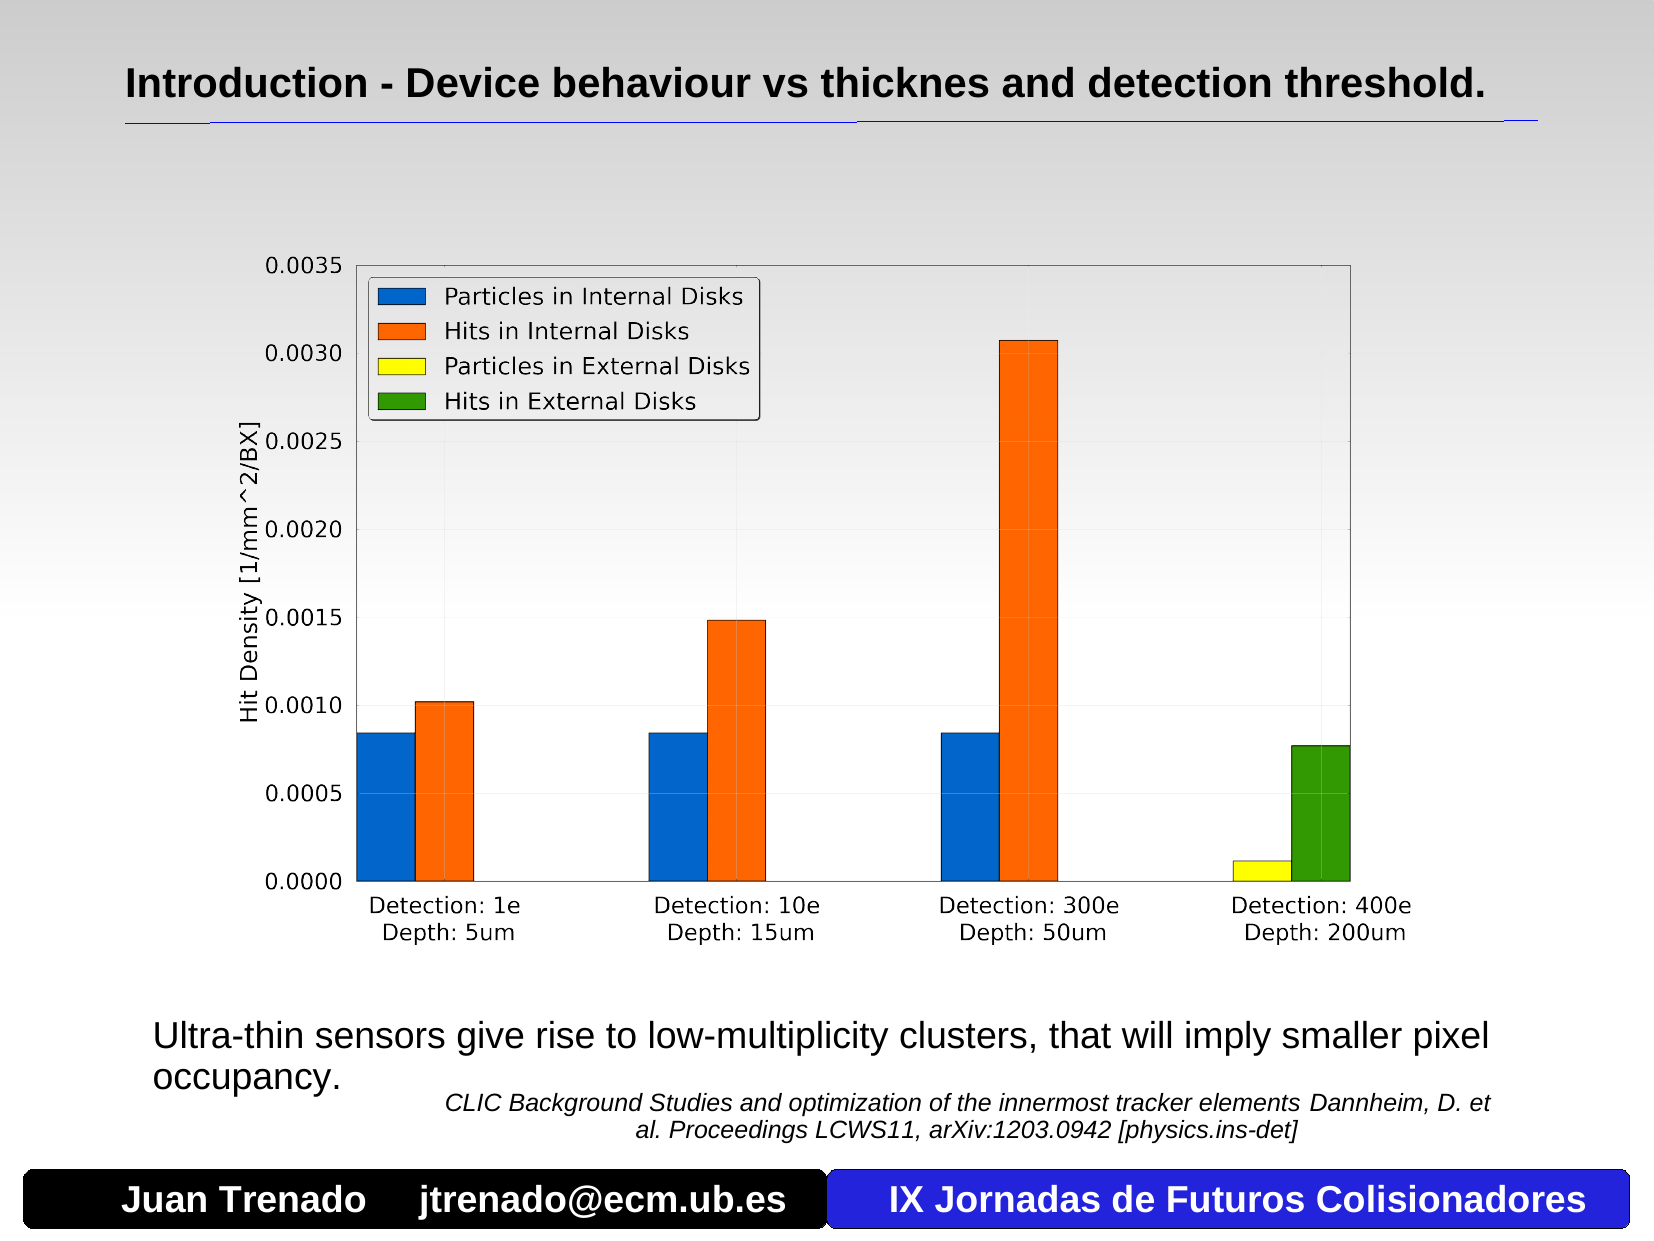

Introduction - Device behaviour vs thicknes and detection threshold.
Ultra-thin sensors give rise to low-multiplicity clusters, that will imply smaller pixel occupancy.
CLIC Background Studies and optimization of the innermost tracker elements Dannheim, D. et al. Proceedings LCWS11, arXiv:1203.0942 [physics.ins-det]
Juan Trenado jtrenado@ecm.ub.es
IX Jornadas de Futuros Colisionadores